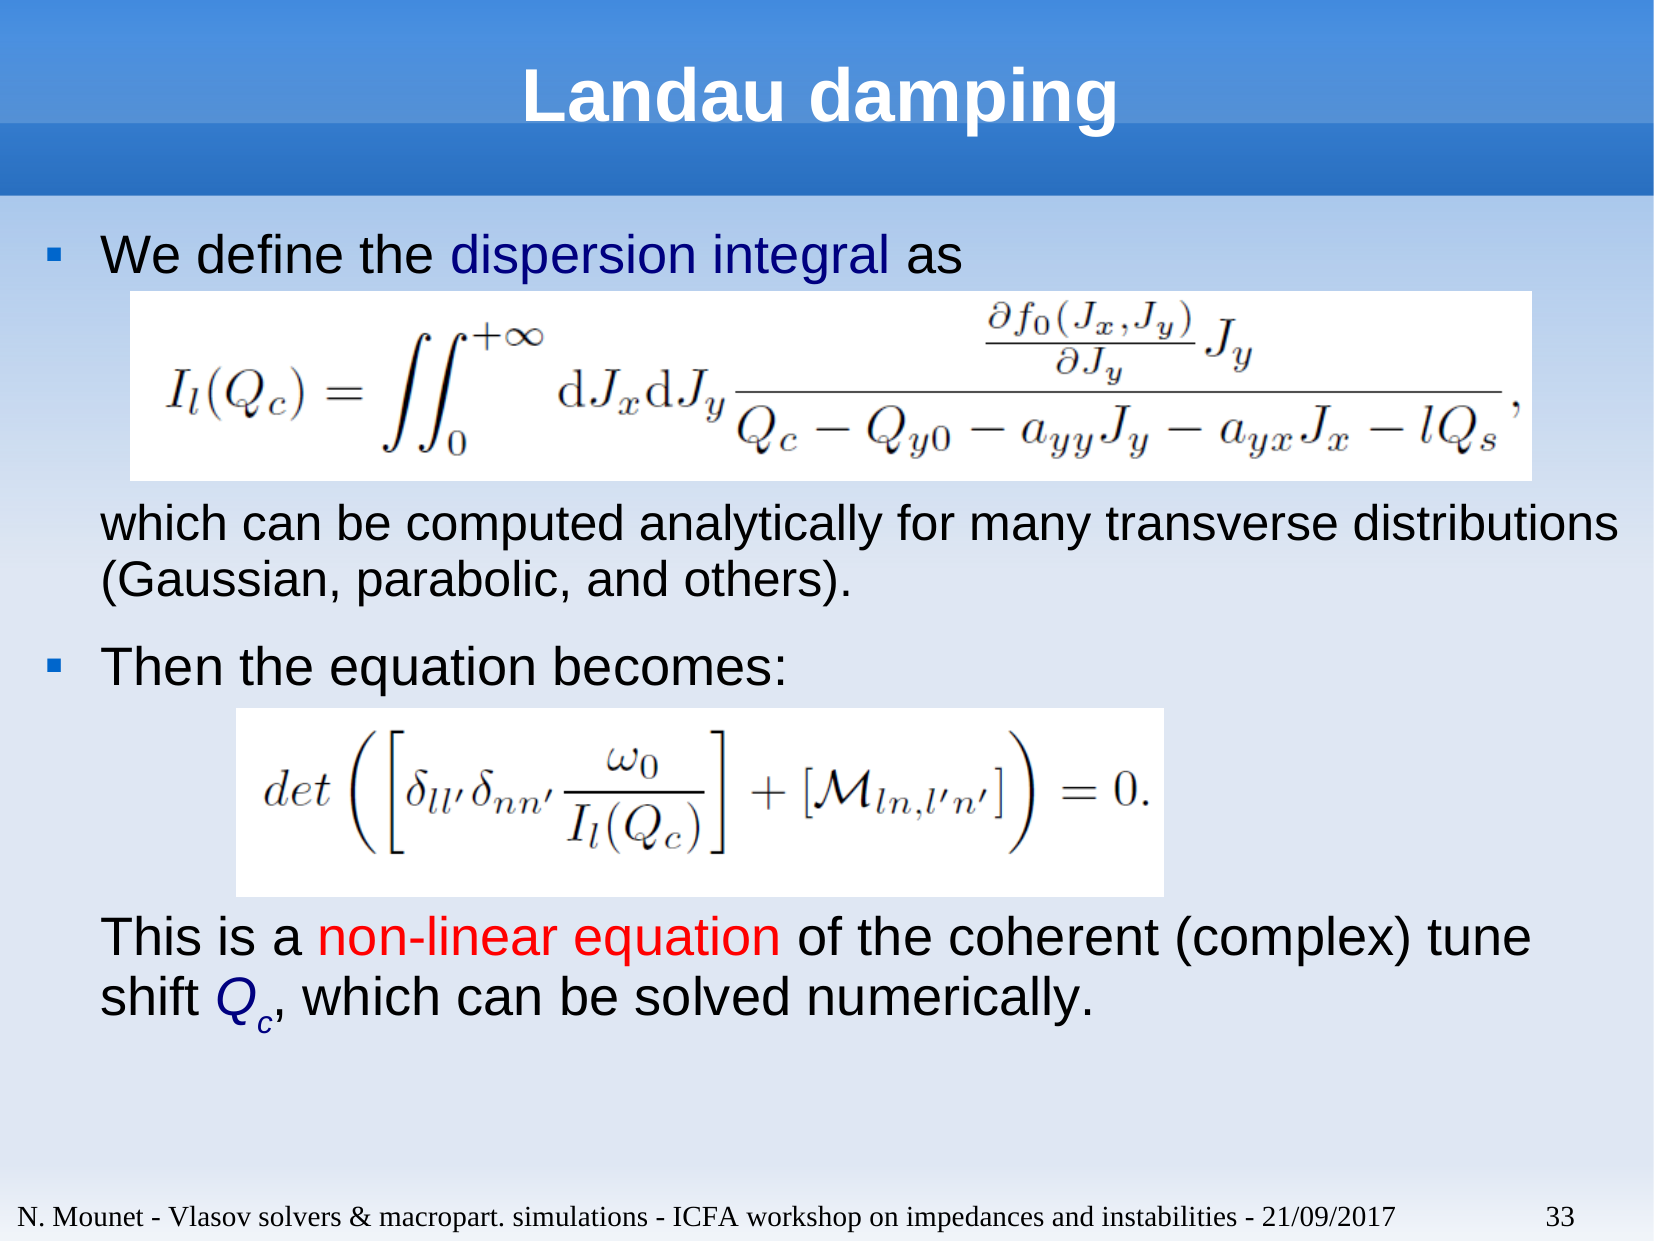

Landau damping
# We define the dispersion integral as
which can be computed analytically for many transverse distributions (Gaussian, parabolic, and others).
Then the equation becomes:
This is a non-linear equation of the coherent (complex) tune shift Qc, which can be solved numerically.
N. Mounet - Vlasov solvers & macropart. simulations - ICFA workshop on impedances and instabilities - 21/09/2017
33